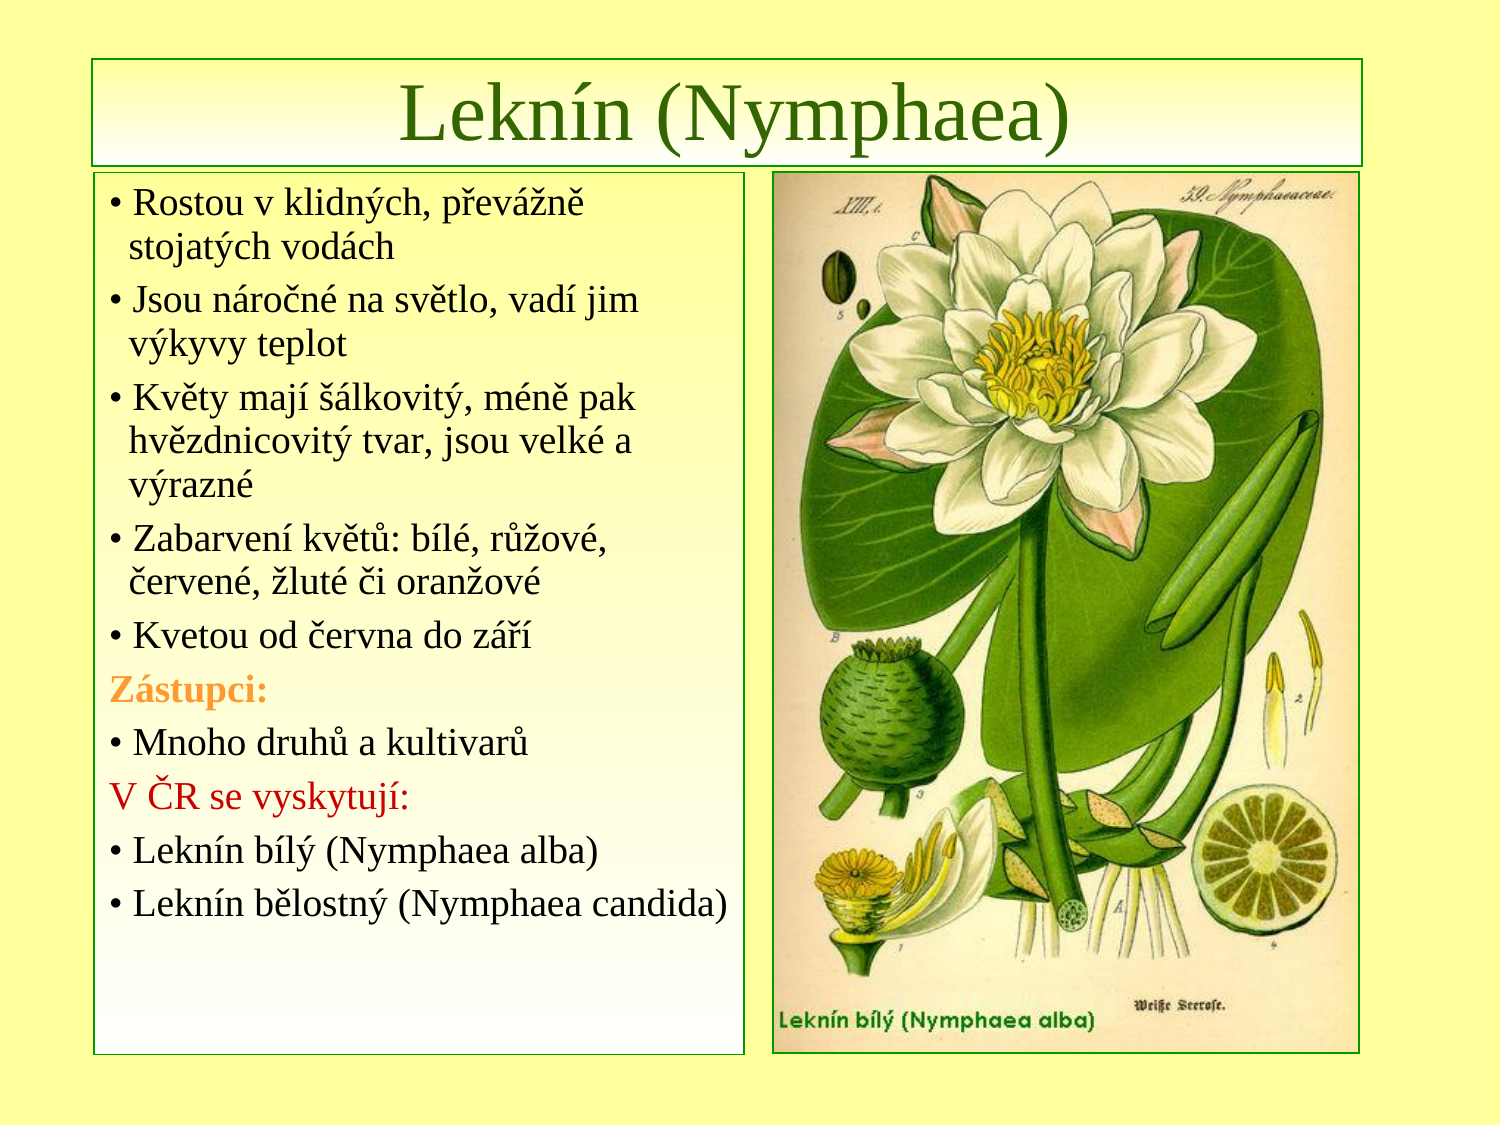

# Leknín (Nymphaea)
 Rostou v klidných, převážně
 stojatých vodách
 Jsou náročné na světlo, vadí jim
 výkyvy teplot
 Květy mají šálkovitý, méně pak
 hvězdnicovitý tvar, jsou velké a
 výrazné
 Zabarvení květů: bílé, růžové,
 červené, žluté či oranžové
 Kvetou od června do září
Zástupci:
 Mnoho druhů a kultivarů
V ČR se vyskytují:
 Leknín bílý (Nymphaea alba)
 Leknín bělostný (Nymphaea candida)